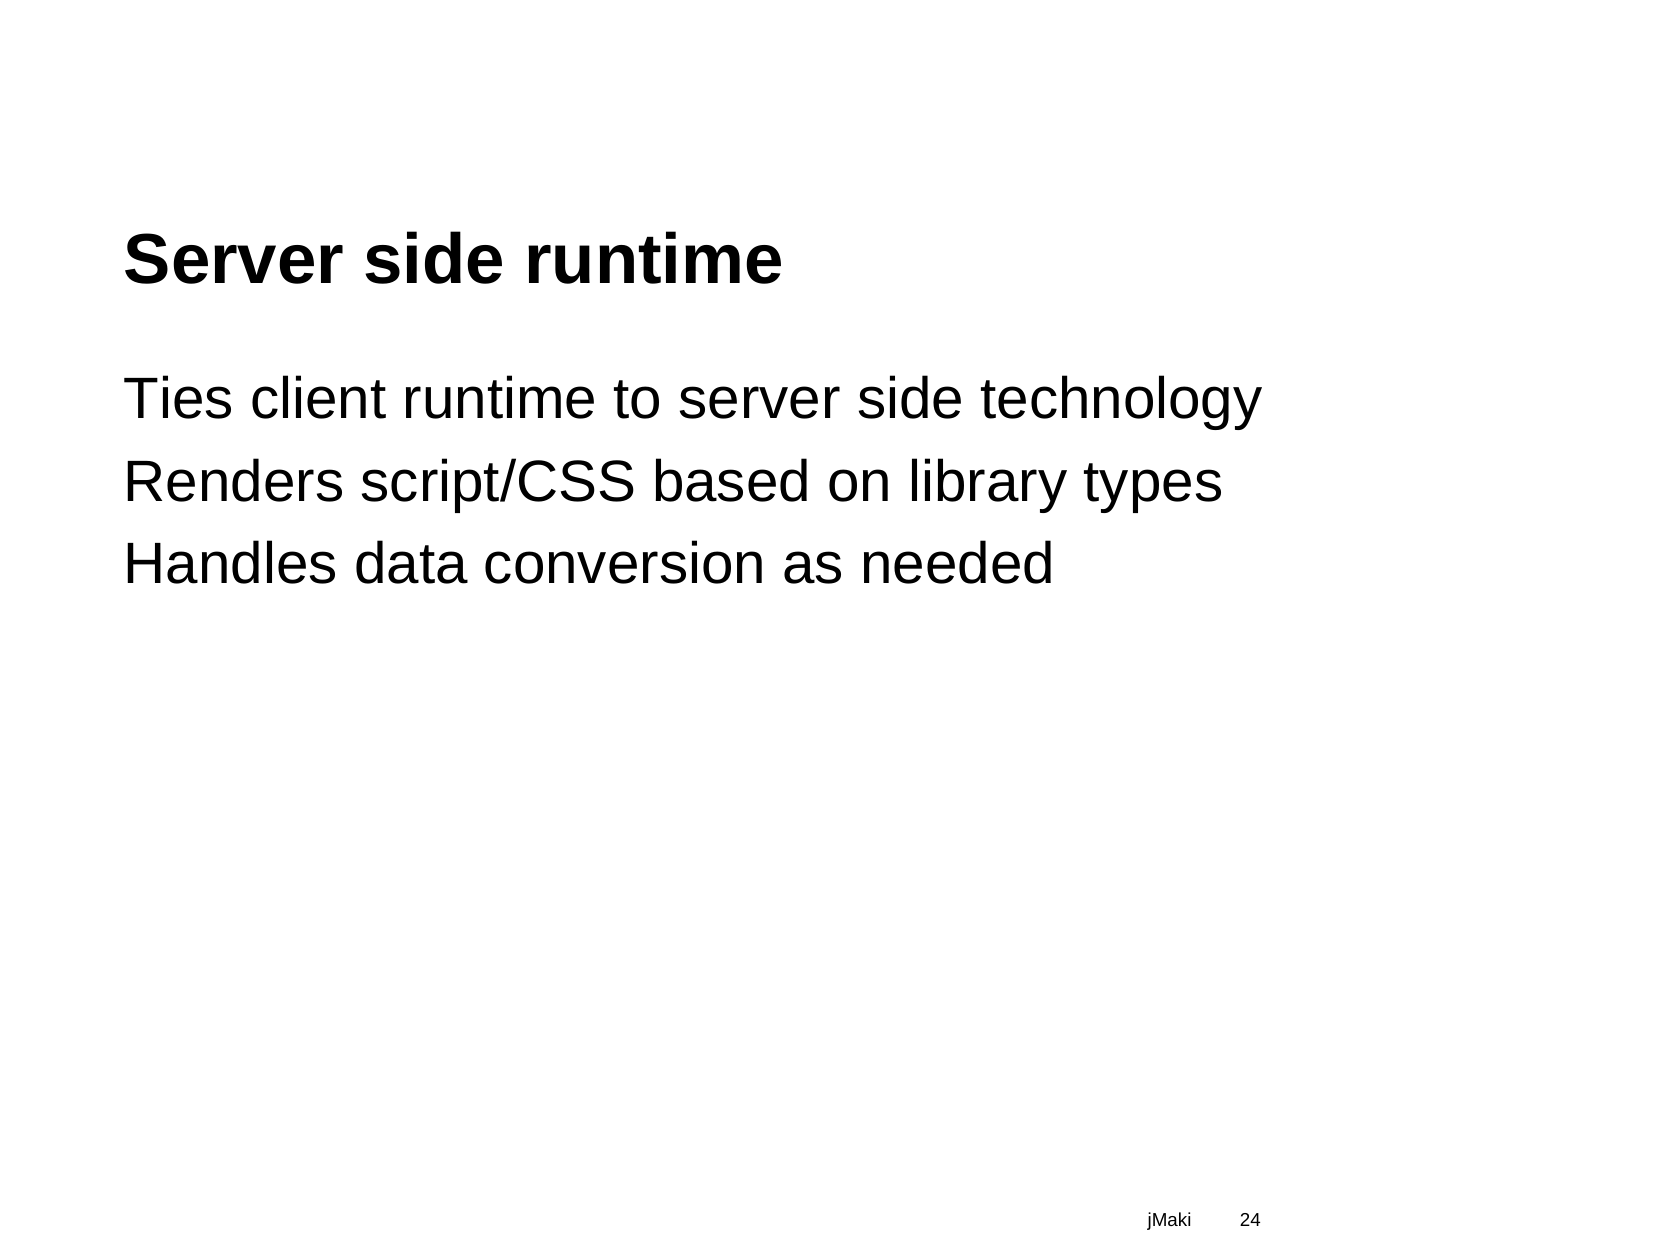

# Server side runtime
Ties client runtime to server side technology
Renders script/CSS based on library types
Handles data conversion as needed